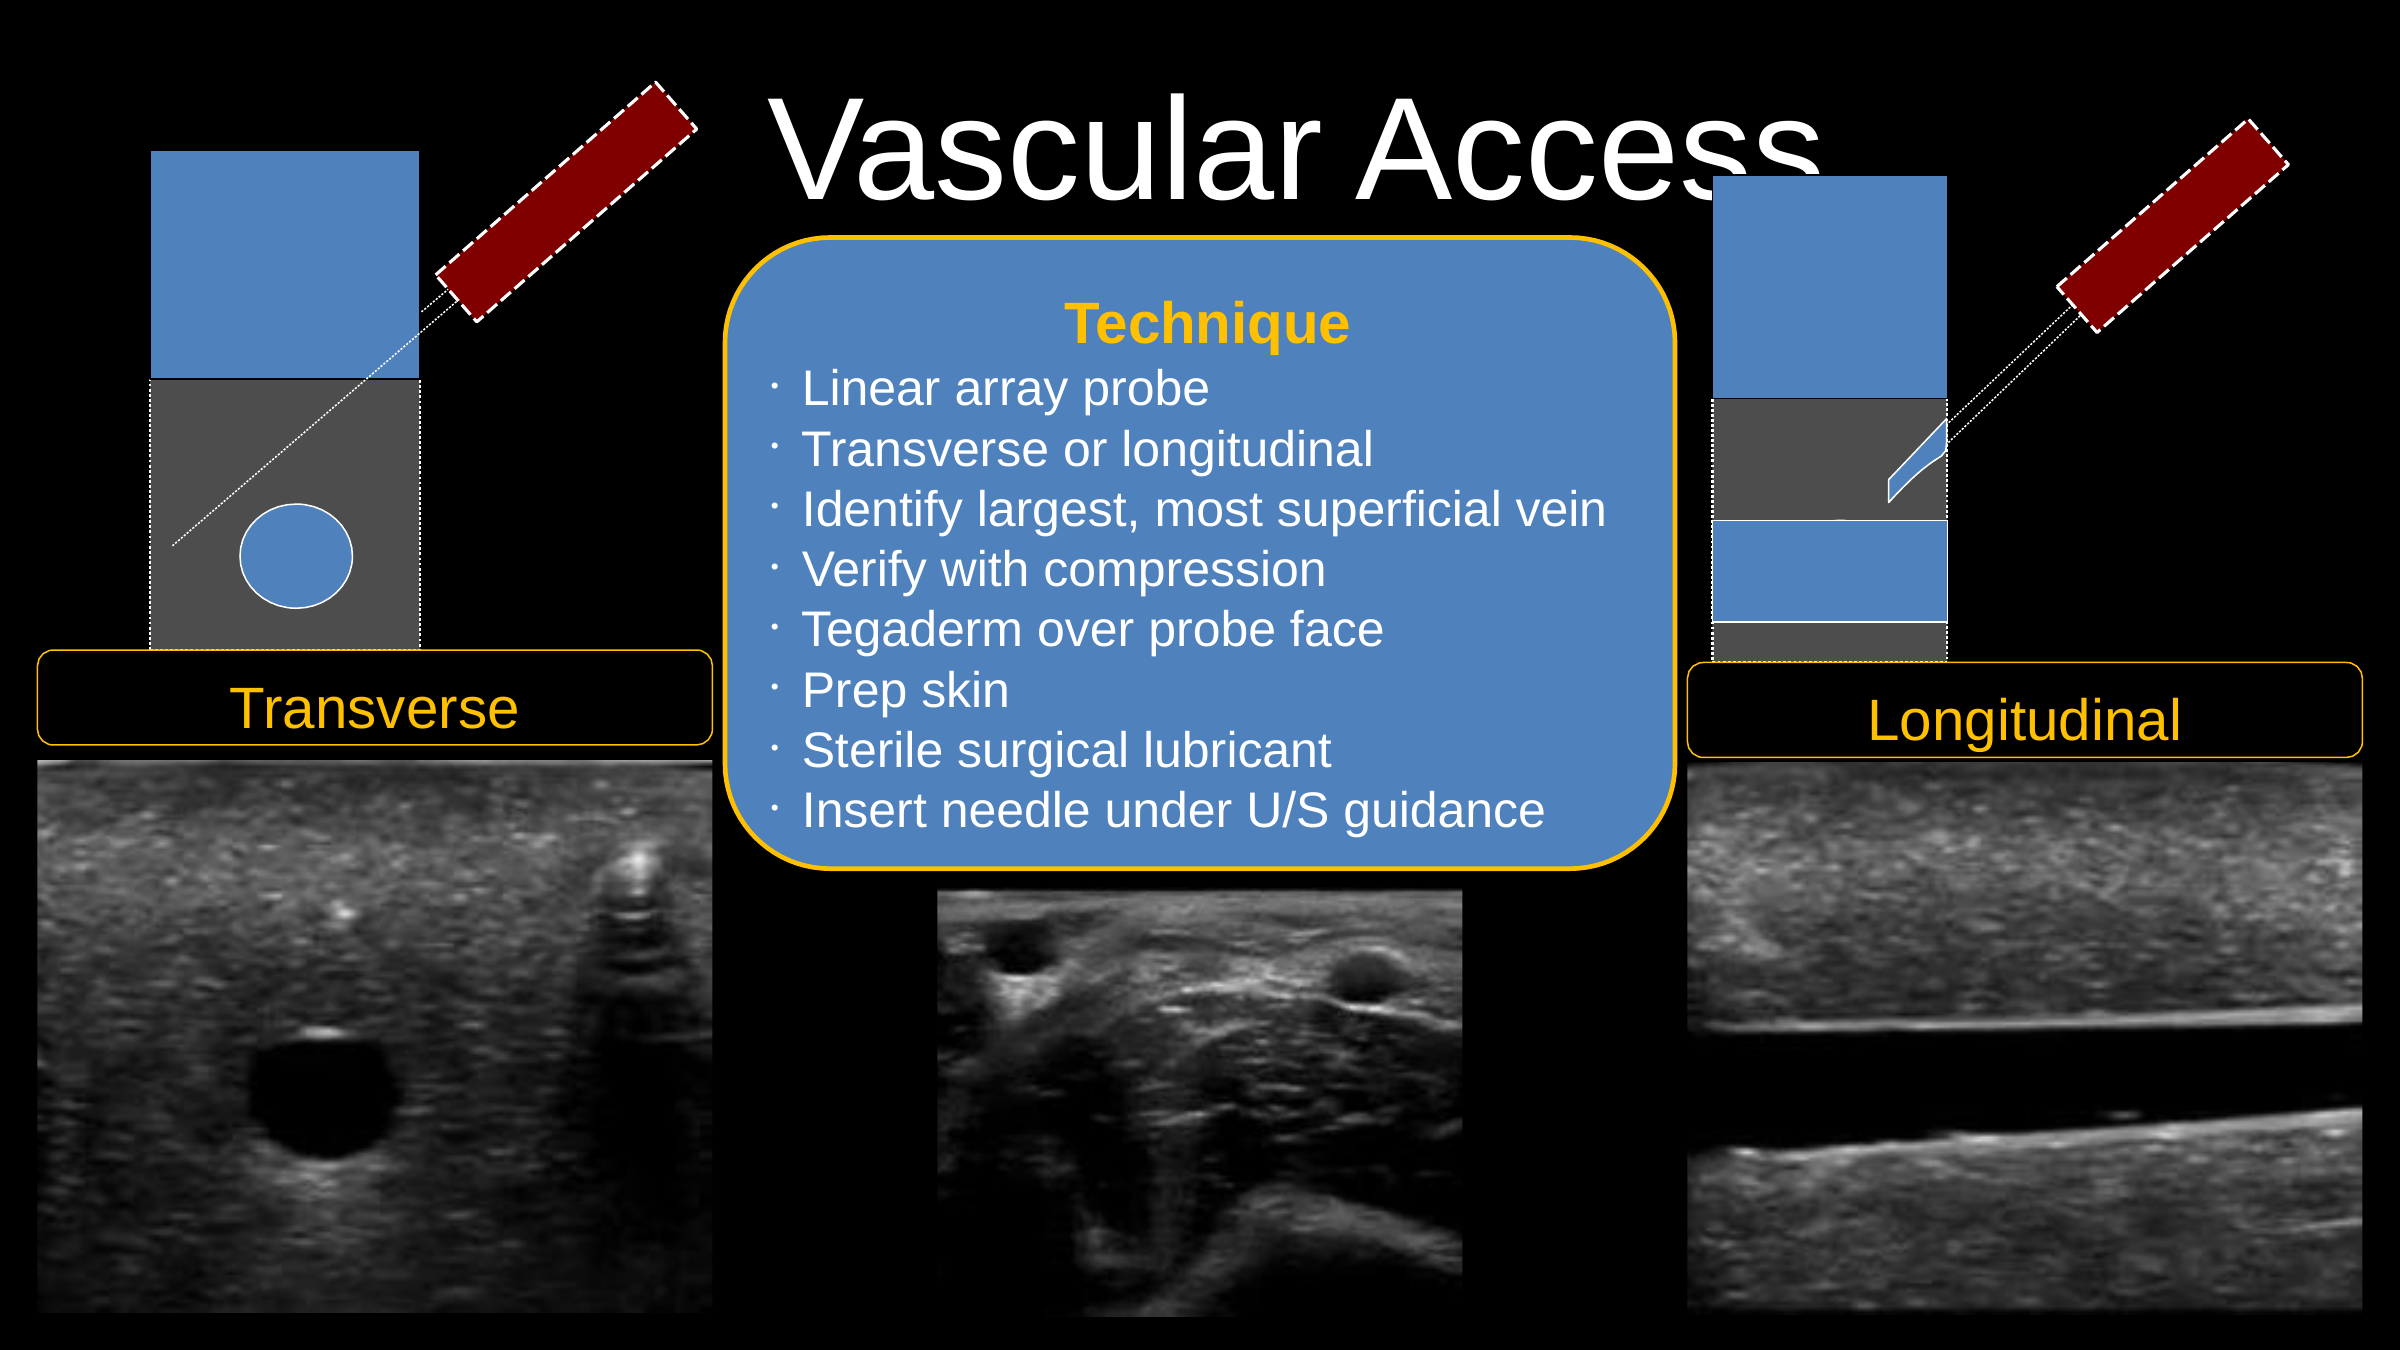

# Vascular Access
Technique
Linear array probe
Transverse or longitudinal
Identify largest, most superficial vein
Verify with compression
Tegaderm over probe face
Prep skin
Sterile surgical lubricant
Insert needle under U/S guidance
Transverse
Longitudinal